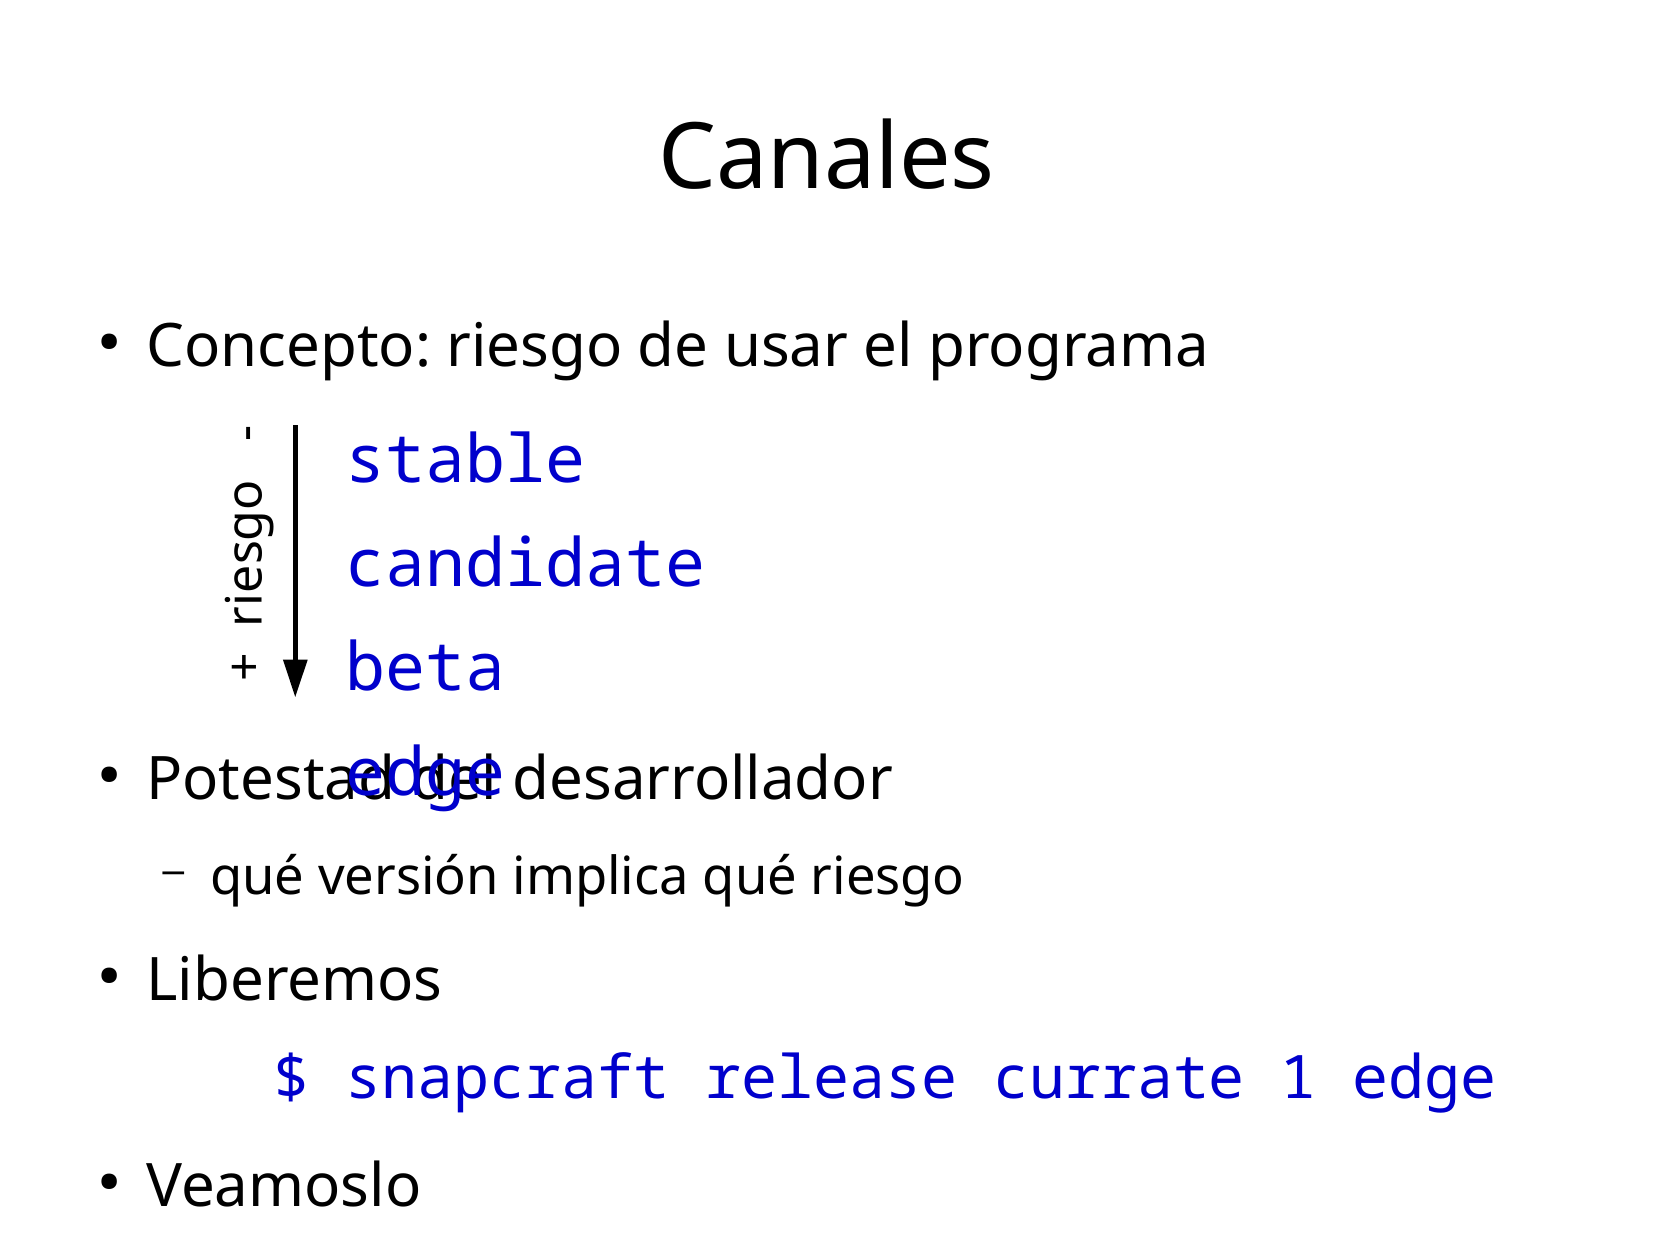

# Canales
Concepto: riesgo de usar el programa
Potestad del desarrollador
qué versión implica qué riesgo
Liberemos
$ snapcraft release currate 1 edge
Veamoslo
stable
candidate
beta
edge
+ riesgo -